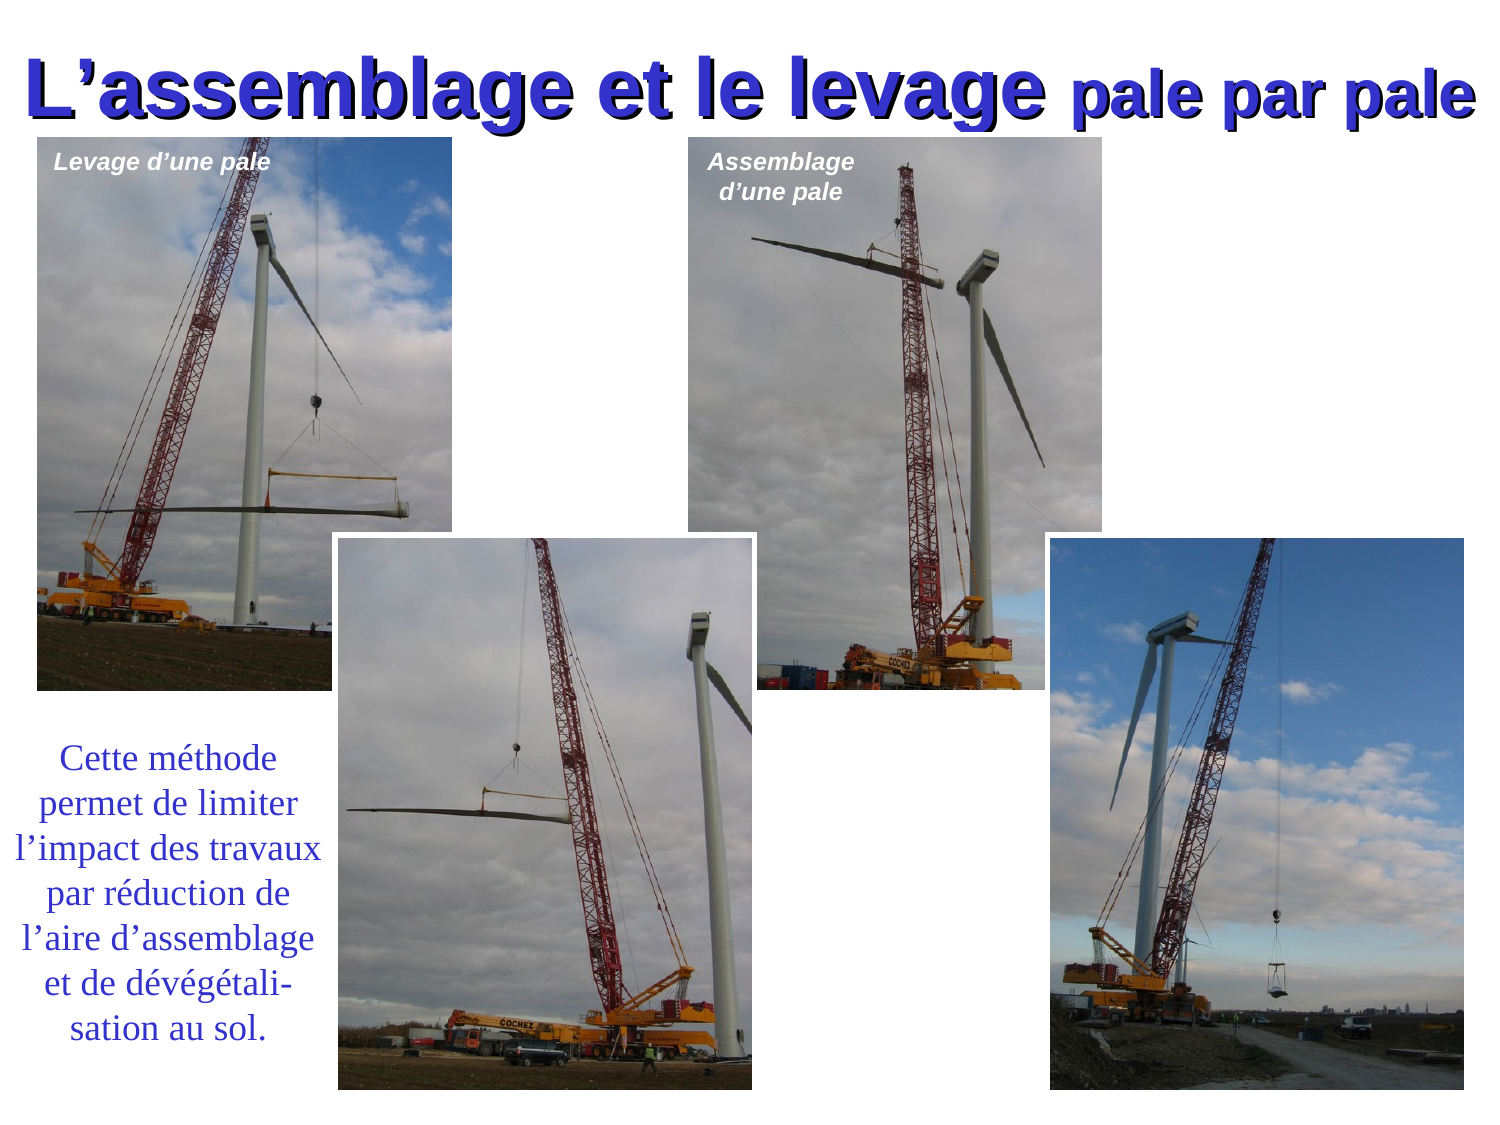

L’assemblage et le levage pale par pale
Levage d’une pale
Assemblage d’une pale
Cette méthode permet de limiter l’impact des travaux par réduction de l’aire d’assemblage et de dévégétali-sation au sol.